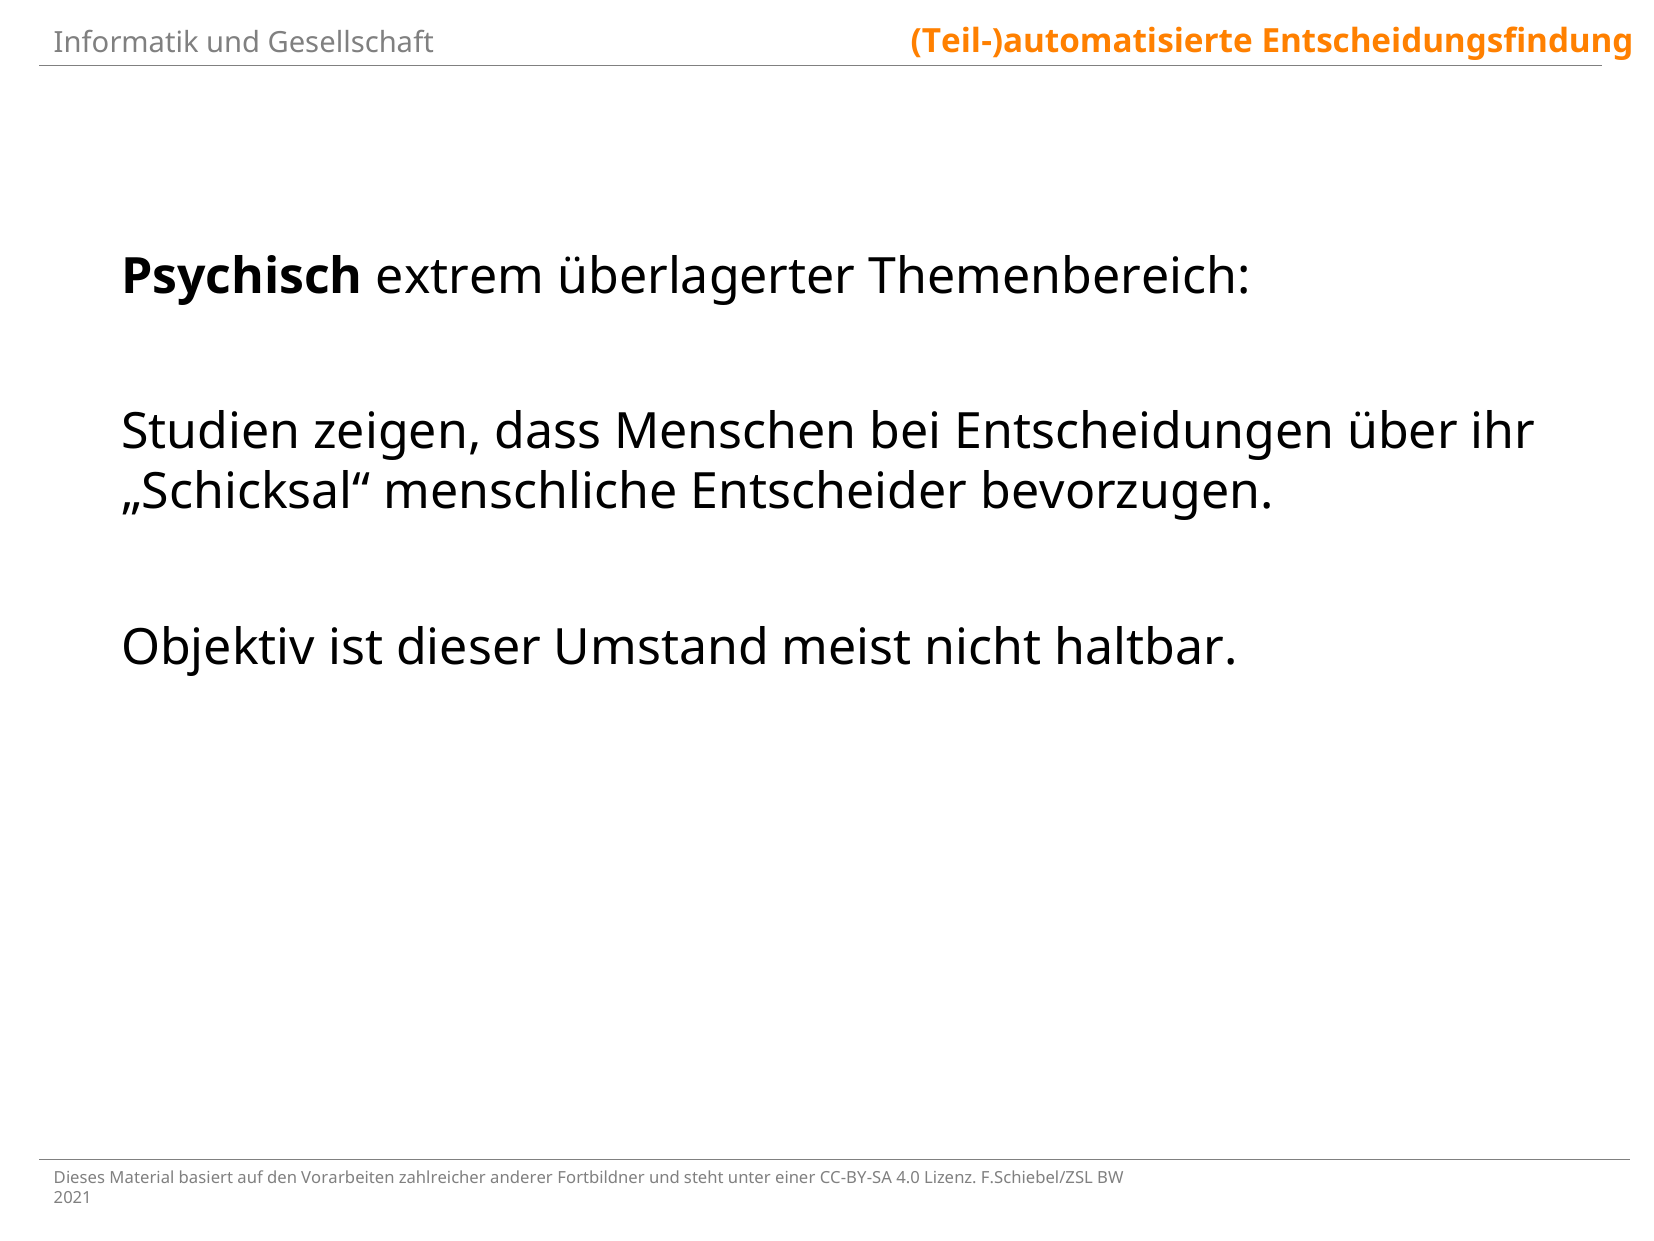

(Teil-)automatisierte Entscheidungsfindung
Informatik und Gesellschaft
Psychisch extrem überlagerter Themenbereich:
Studien zeigen, dass Menschen bei Entscheidungen über ihr „Schicksal“ menschliche Entscheider bevorzugen.
Objektiv ist dieser Umstand meist nicht haltbar.